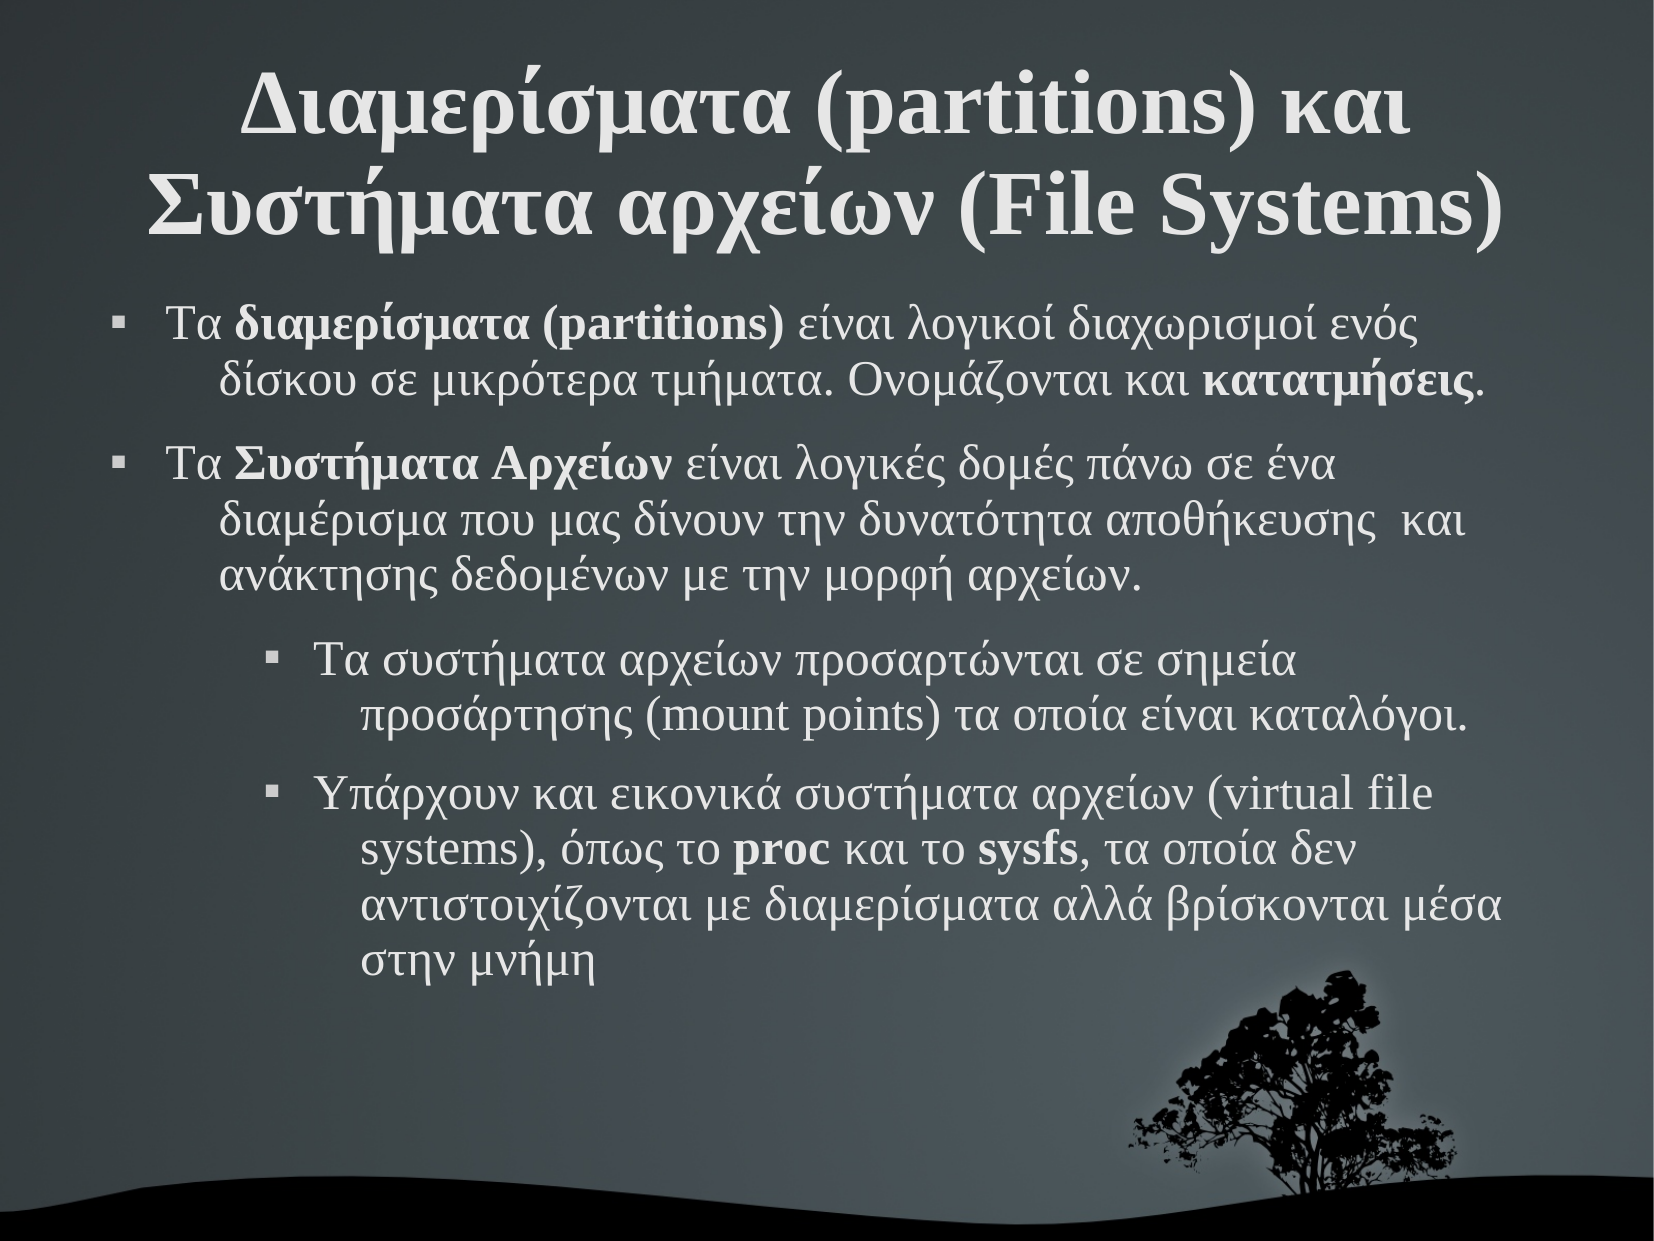

# Διαμερίσματα (partitions) και Συστήματα αρχείων (File Systems)
Τα διαμερίσματα (partitions) είναι λογικοί διαχωρισμοί ενός δίσκου σε μικρότερα τμήματα. Ονομάζονται και κατατμήσεις.
Τα Συστήματα Αρχείων είναι λογικές δομές πάνω σε ένα διαμέρισμα που μας δίνουν την δυνατότητα αποθήκευσης και ανάκτησης δεδομένων με την μορφή αρχείων.
Τα συστήματα αρχείων προσαρτώνται σε σημεία προσάρτησης (mount points) τα οποία είναι καταλόγοι.
Υπάρχουν και εικονικά συστήματα αρχείων (virtual file systems), όπως το proc και το sysfs, τα οποία δεν αντιστοιχίζονται με διαμερίσματα αλλά βρίσκονται μέσα στην μνήμη